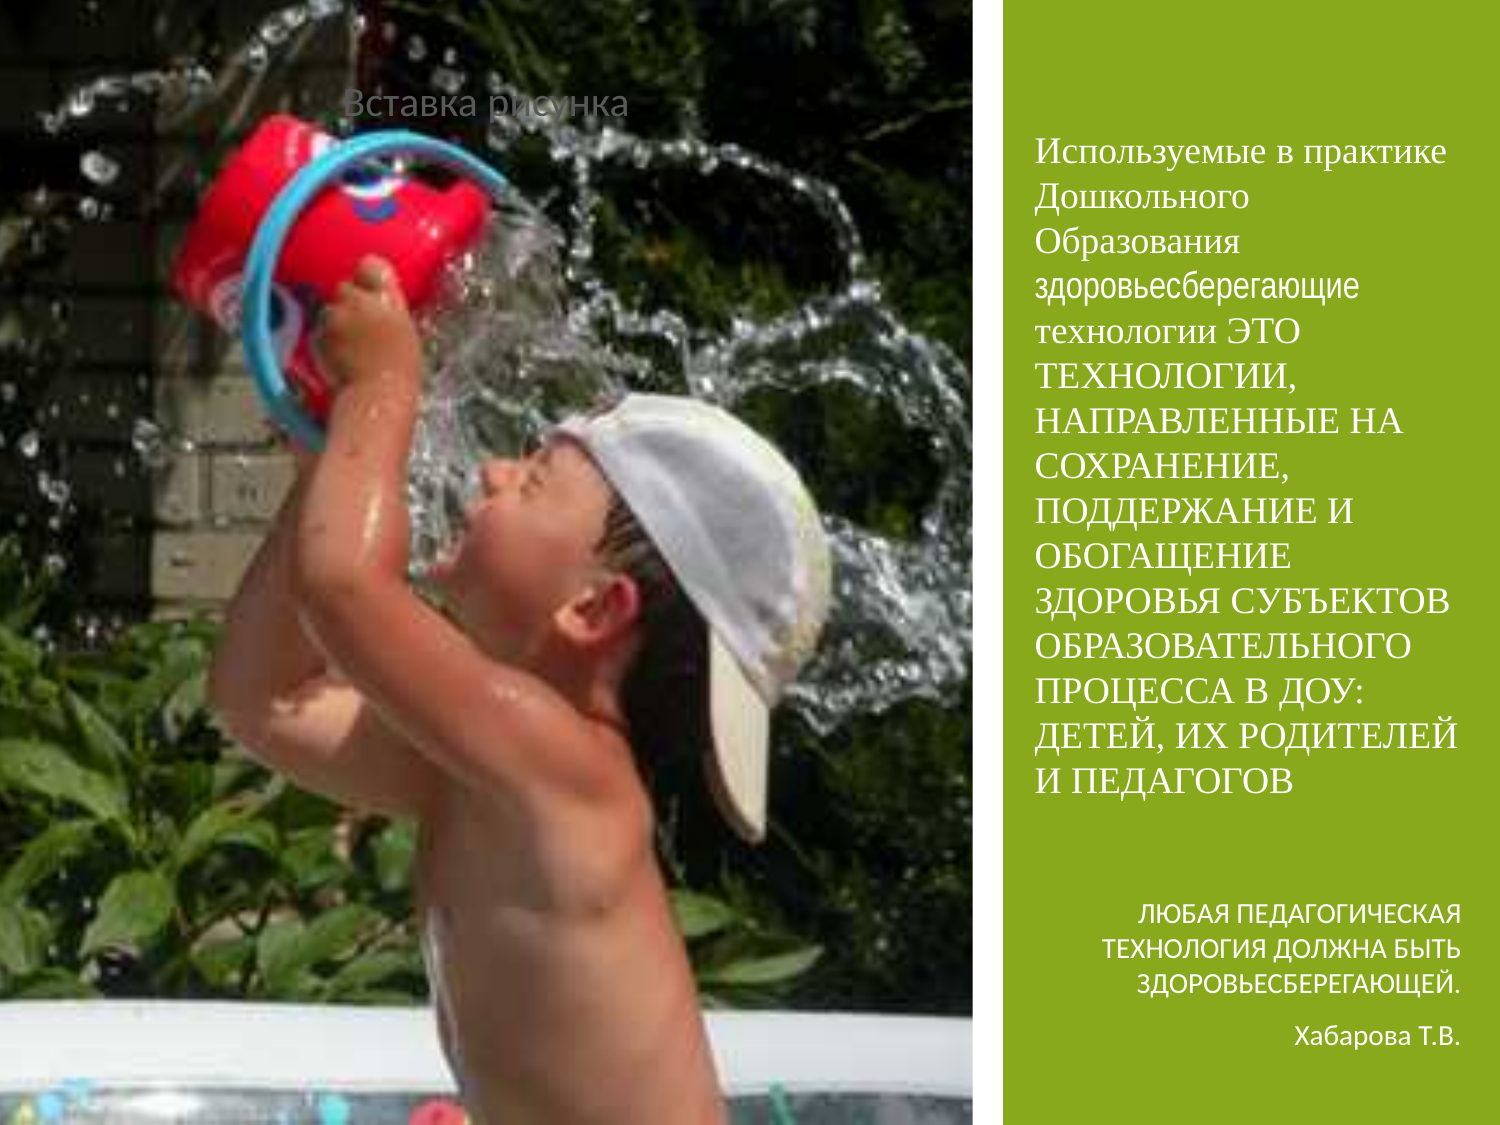

Вставка рисунка
Используемые в практике Дошкольного Образования здоровьесберегающие технологии ЭТО ТЕХНОЛОГИИ, НАПРАВЛЕННЫЕ НА СОХРАНЕНИЕ, ПОДДЕРЖАНИЕ И ОБОГАЩЕНИЕ ЗДОРОВЬЯ СУБЪЕКТОВ ОБРАЗОВАТЕЛЬНОГО ПРОЦЕССА В ДОУ: ДЕТЕЙ, ИХ РОДИТЕЛЕЙ И ПЕДАГОГОВ
# ЛЮБАЯ ПЕДАГОГИЧЕСКАЯ ТЕХНОЛОГИЯ ДОЛЖНА БЫТЬ ЗДОРОВЬЕСБЕРЕГАЮЩЕЙ.
Хабарова Т.В.